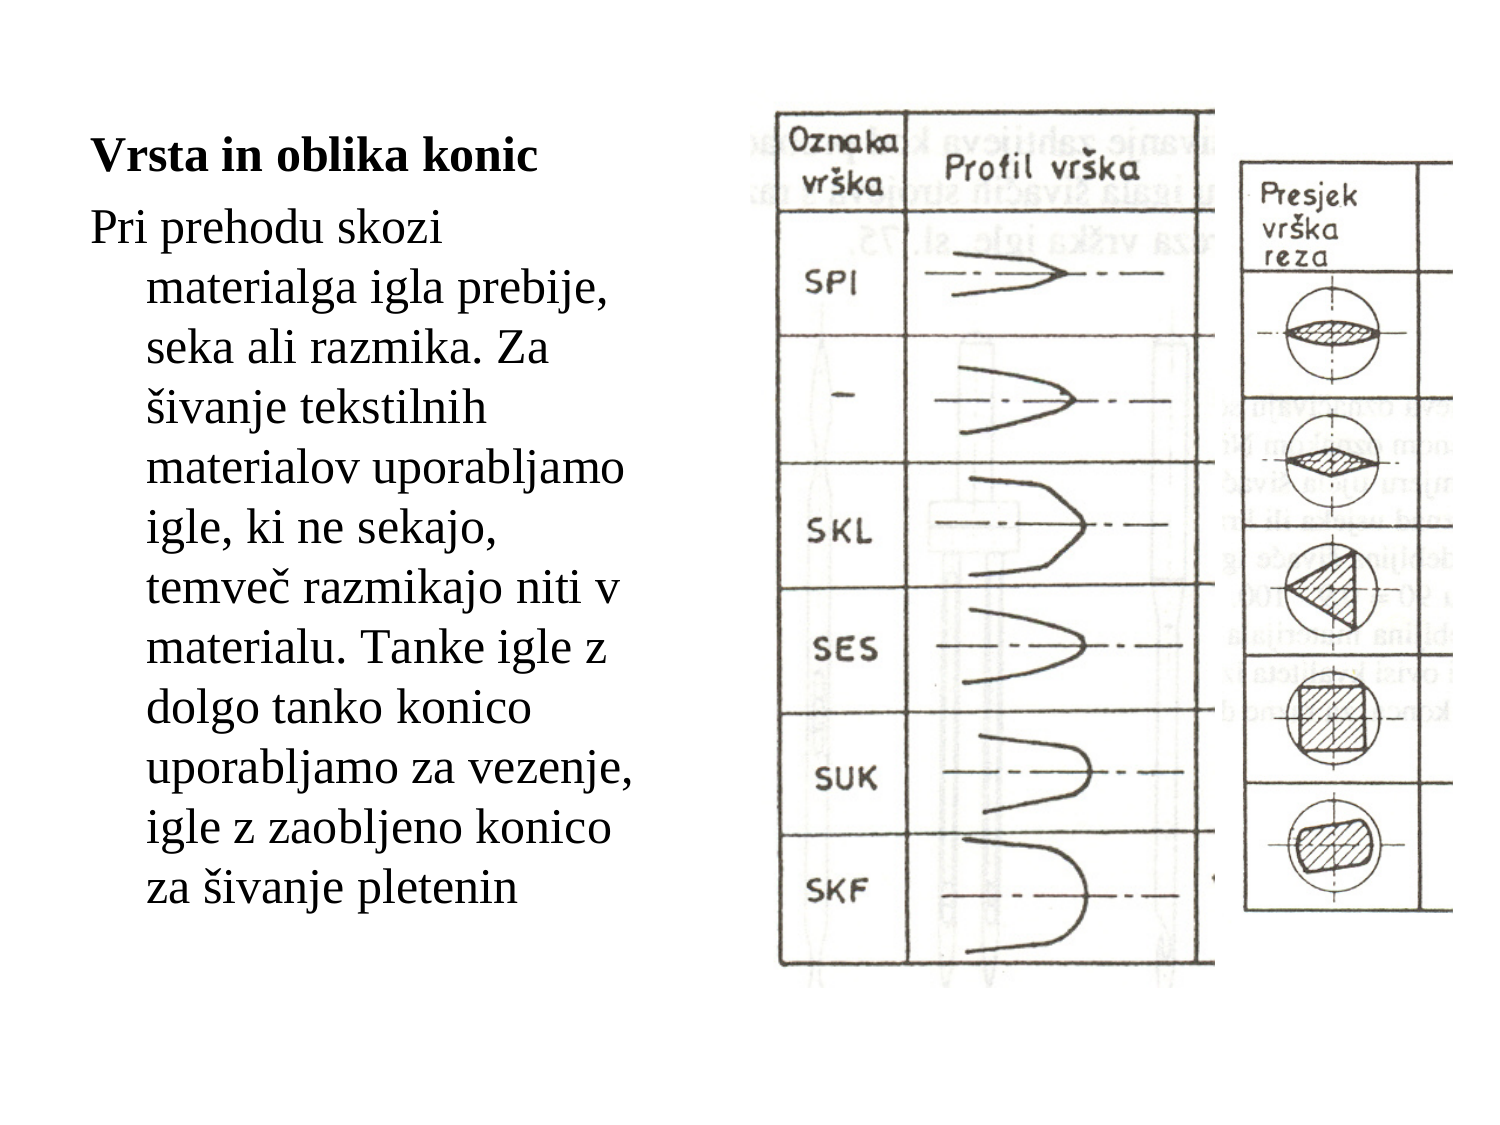

# Vrsta in oblika konic
Pri prehodu skozi materialga igla prebije, seka ali razmika. Za šivanje tekstilnih materialov uporabljamo igle, ki ne sekajo, temveč razmikajo niti v materialu. Tanke igle z dolgo tanko konico uporabljamo za vezenje, igle z zaobljeno konico za šivanje pletenin